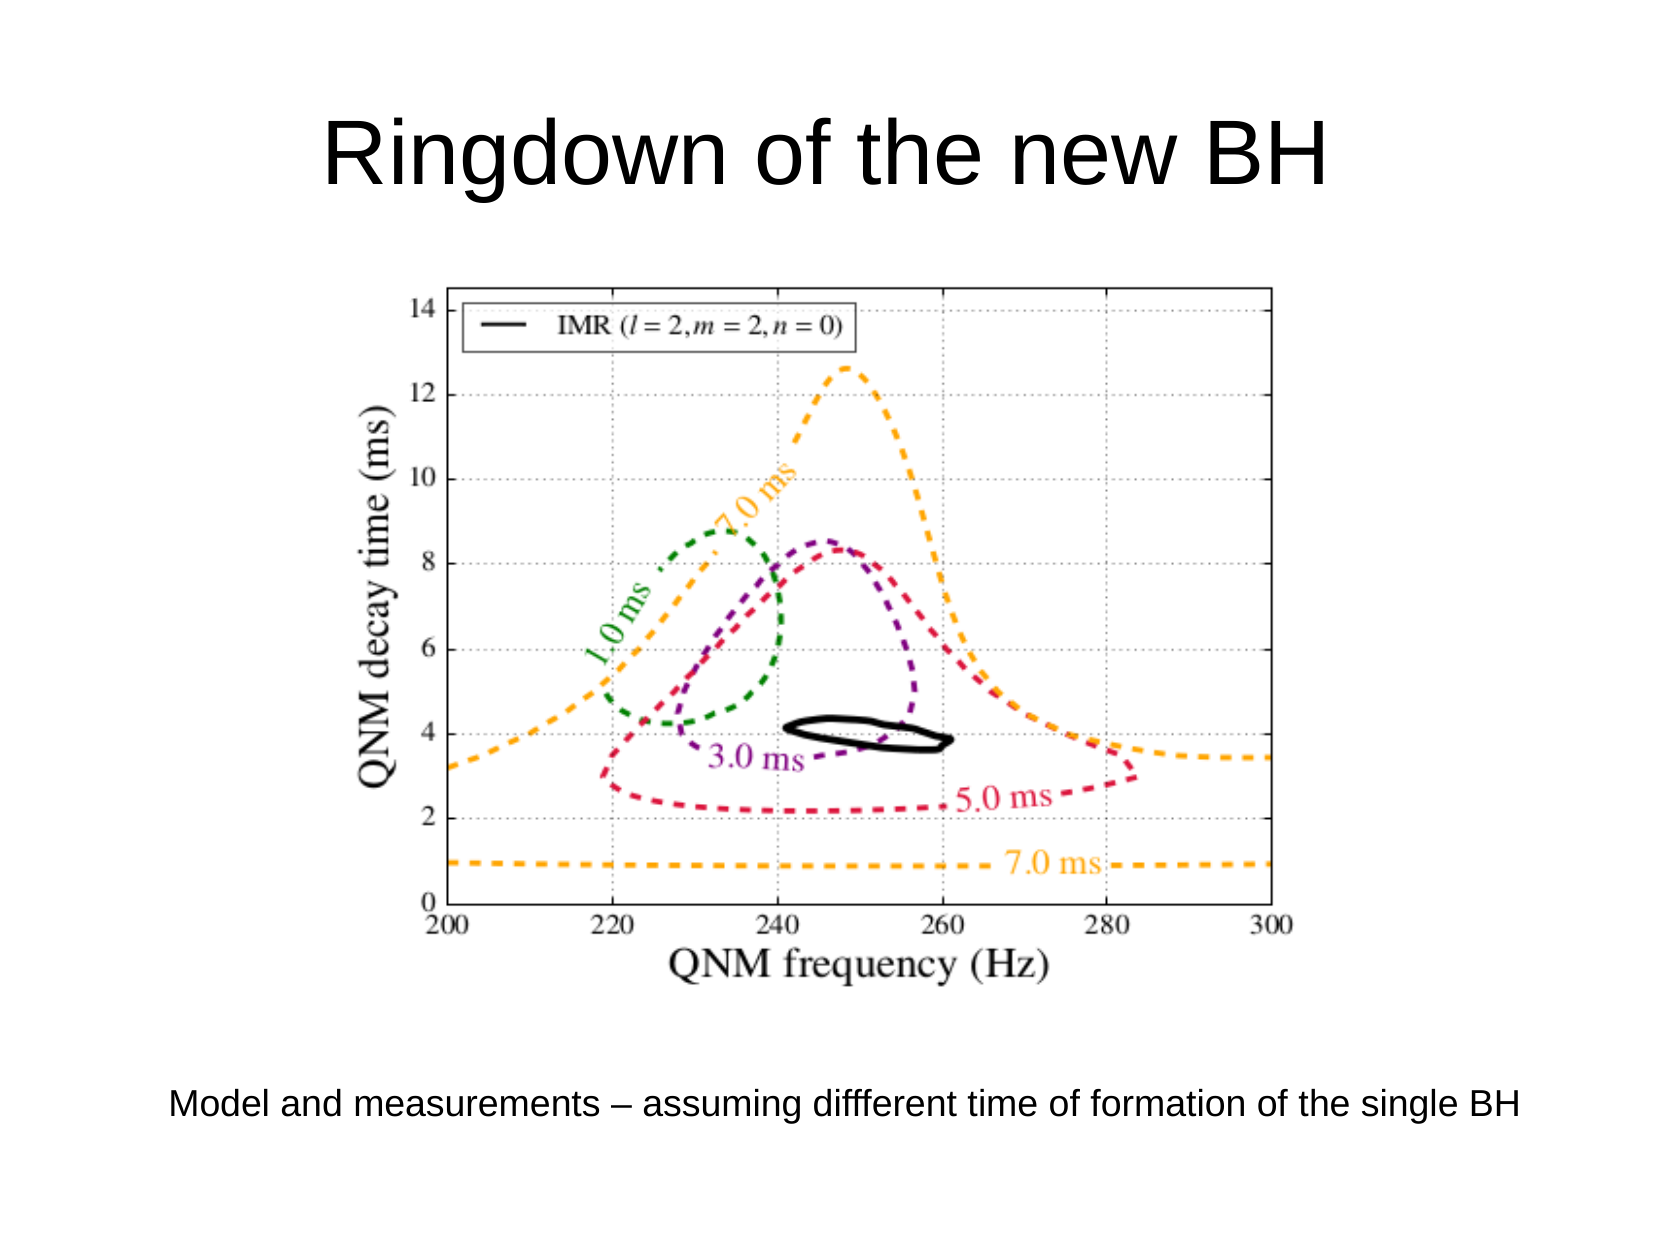

# Ringdown of the new BH
Model and measurements – assuming diffferent time of formation of the single BH